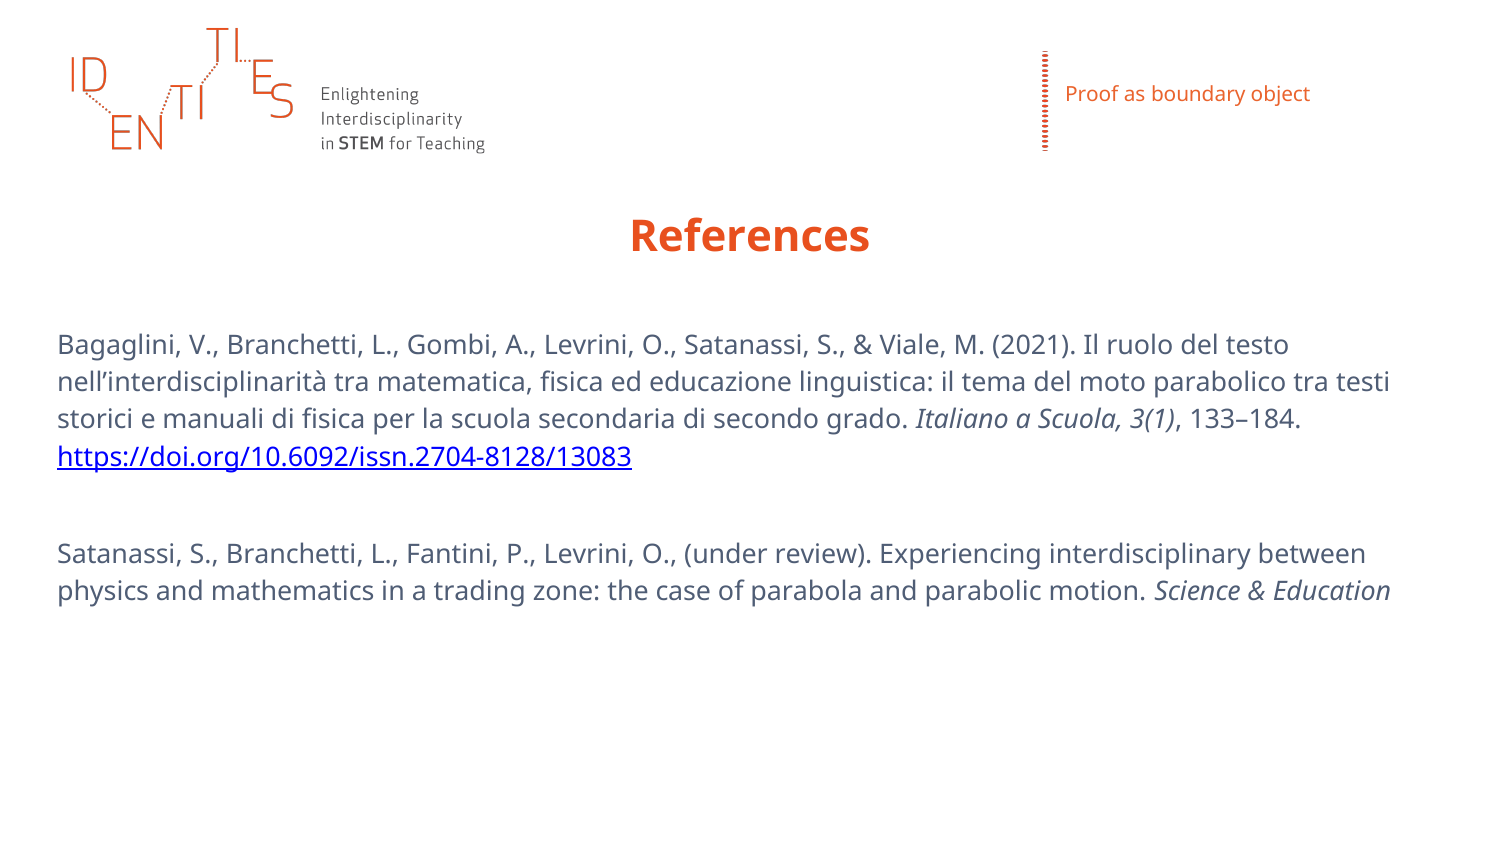

Proof as boundary object
References
# Bagaglini, V., Branchetti, L., Gombi, A., Levrini, O., Satanassi, S., & Viale, M. (2021). Il ruolo del testo nell’interdisciplinarità tra matematica, fisica ed educazione linguistica: il tema del moto parabolico tra testi storici e manuali di fisica per la scuola secondaria di secondo grado. Italiano a Scuola, 3(1), 133–184. https://doi.org/10.6092/issn.2704-8128/13083
Satanassi, S., Branchetti, L., Fantini, P., Levrini, O., (under review). Experiencing interdisciplinary between physics and mathematics in a trading zone: the case of parabola and parabolic motion. Science & Education